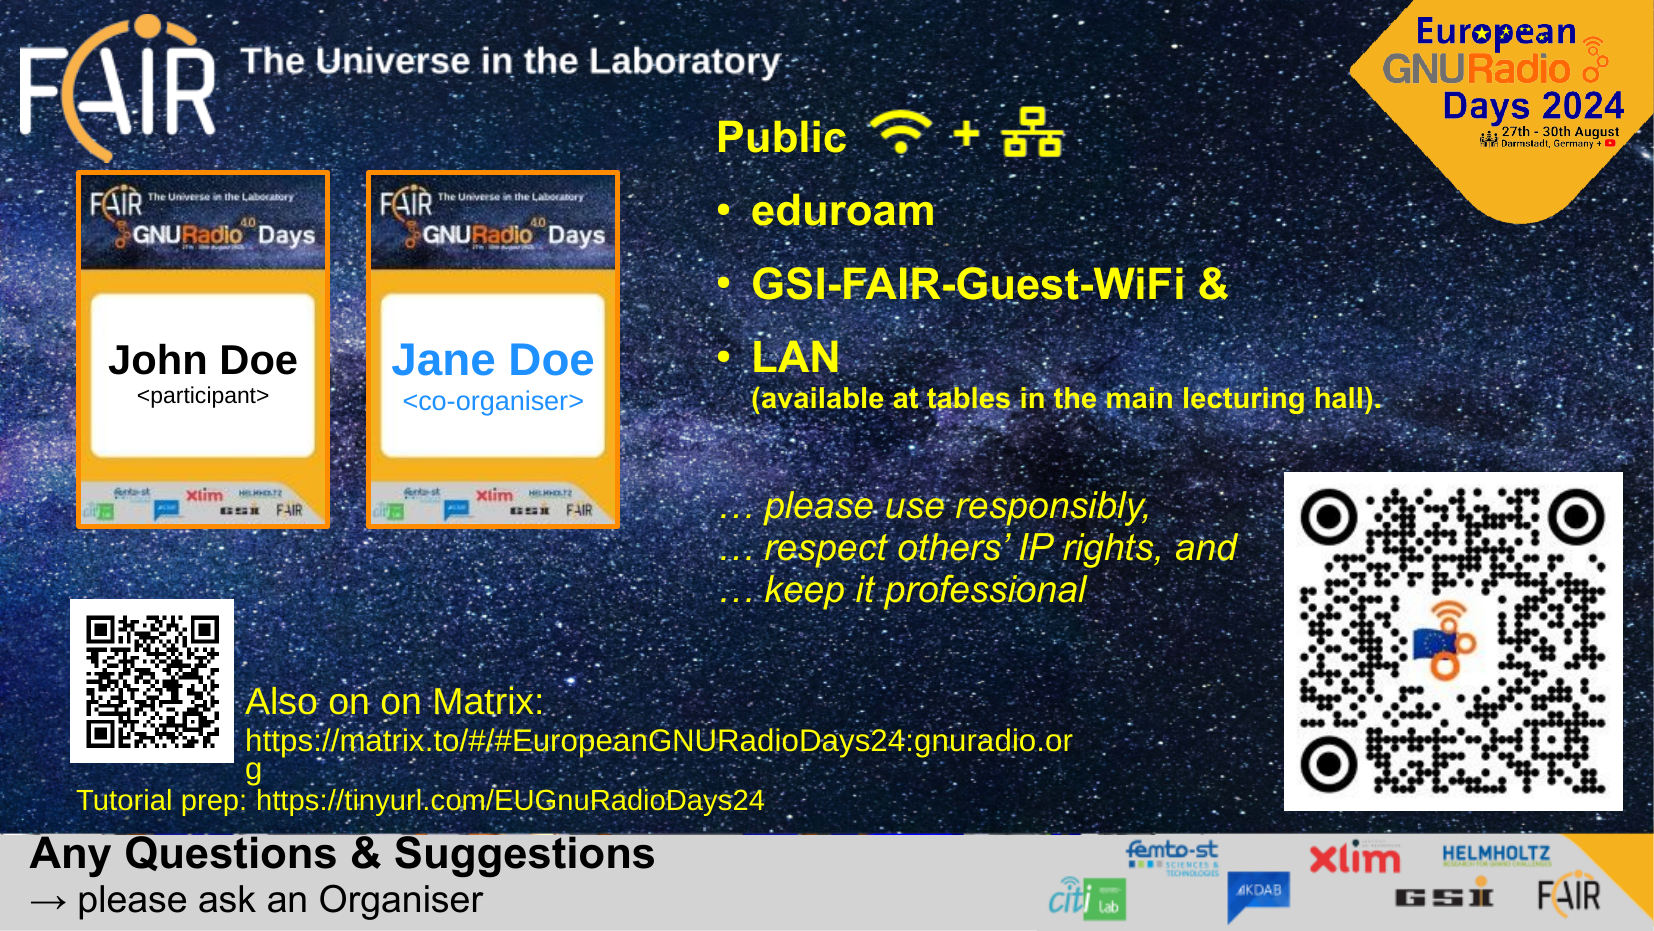

Public
eduroam
GSI-FAIR-Guest-WiFi &
LAN
(available at tables in the main lecturing hall).
… please use responsibly,
… respect others’ IP rights, and
… keep it professional
John Doe
<participant>
Jane Doe
<co-organiser>
Also on on Matrix:https://matrix.to/#/#EuropeanGNURadioDays24:gnuradio.org
Tutorial prep: https://tinyurl.com/EUGnuRadioDays24
# Any Questions & Suggestions → please ask an Organiser